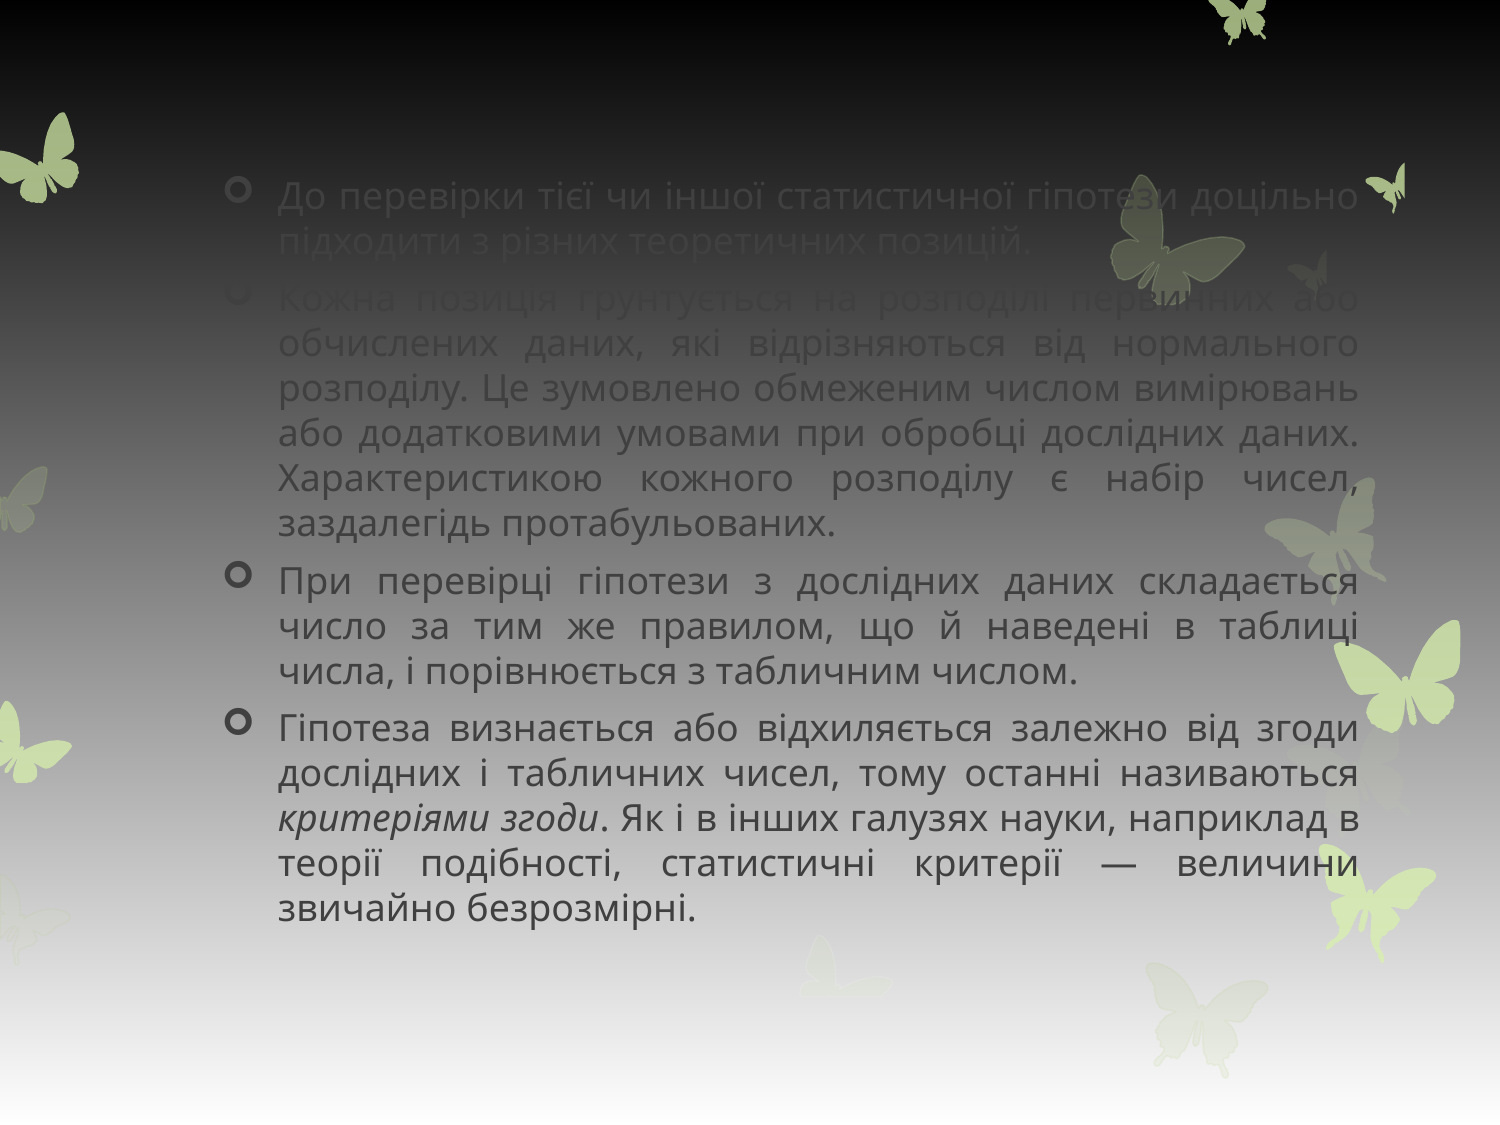

# До перевірки тієї чи іншої статистичної гіпотези доцільно підходити з різних теоретичних позицій.
Кожна позиція грунтується на розподілі первинних або обчислених даних, які відрізняються від нормального розподілу. Це зумовлено обмеженим числом вимірювань або додатковими умовами при обробці дослідних даних. Характеристикою кожного розподілу є набір чисел, заздалегідь протабульованих.
При перевірці гіпотези з дослідних даних складається число за тим же правилом, що й наведені в таблиці числа, і порівнюється з табличним числом.
Гіпотеза визнається або відхиляється залежно від згоди дослідних і табличних чисел, тому останні називаються критеріями згоди. Як і в інших галузях науки, наприклад в теорії подібності, статистичні критерії — величини звичайно безрозмірні.